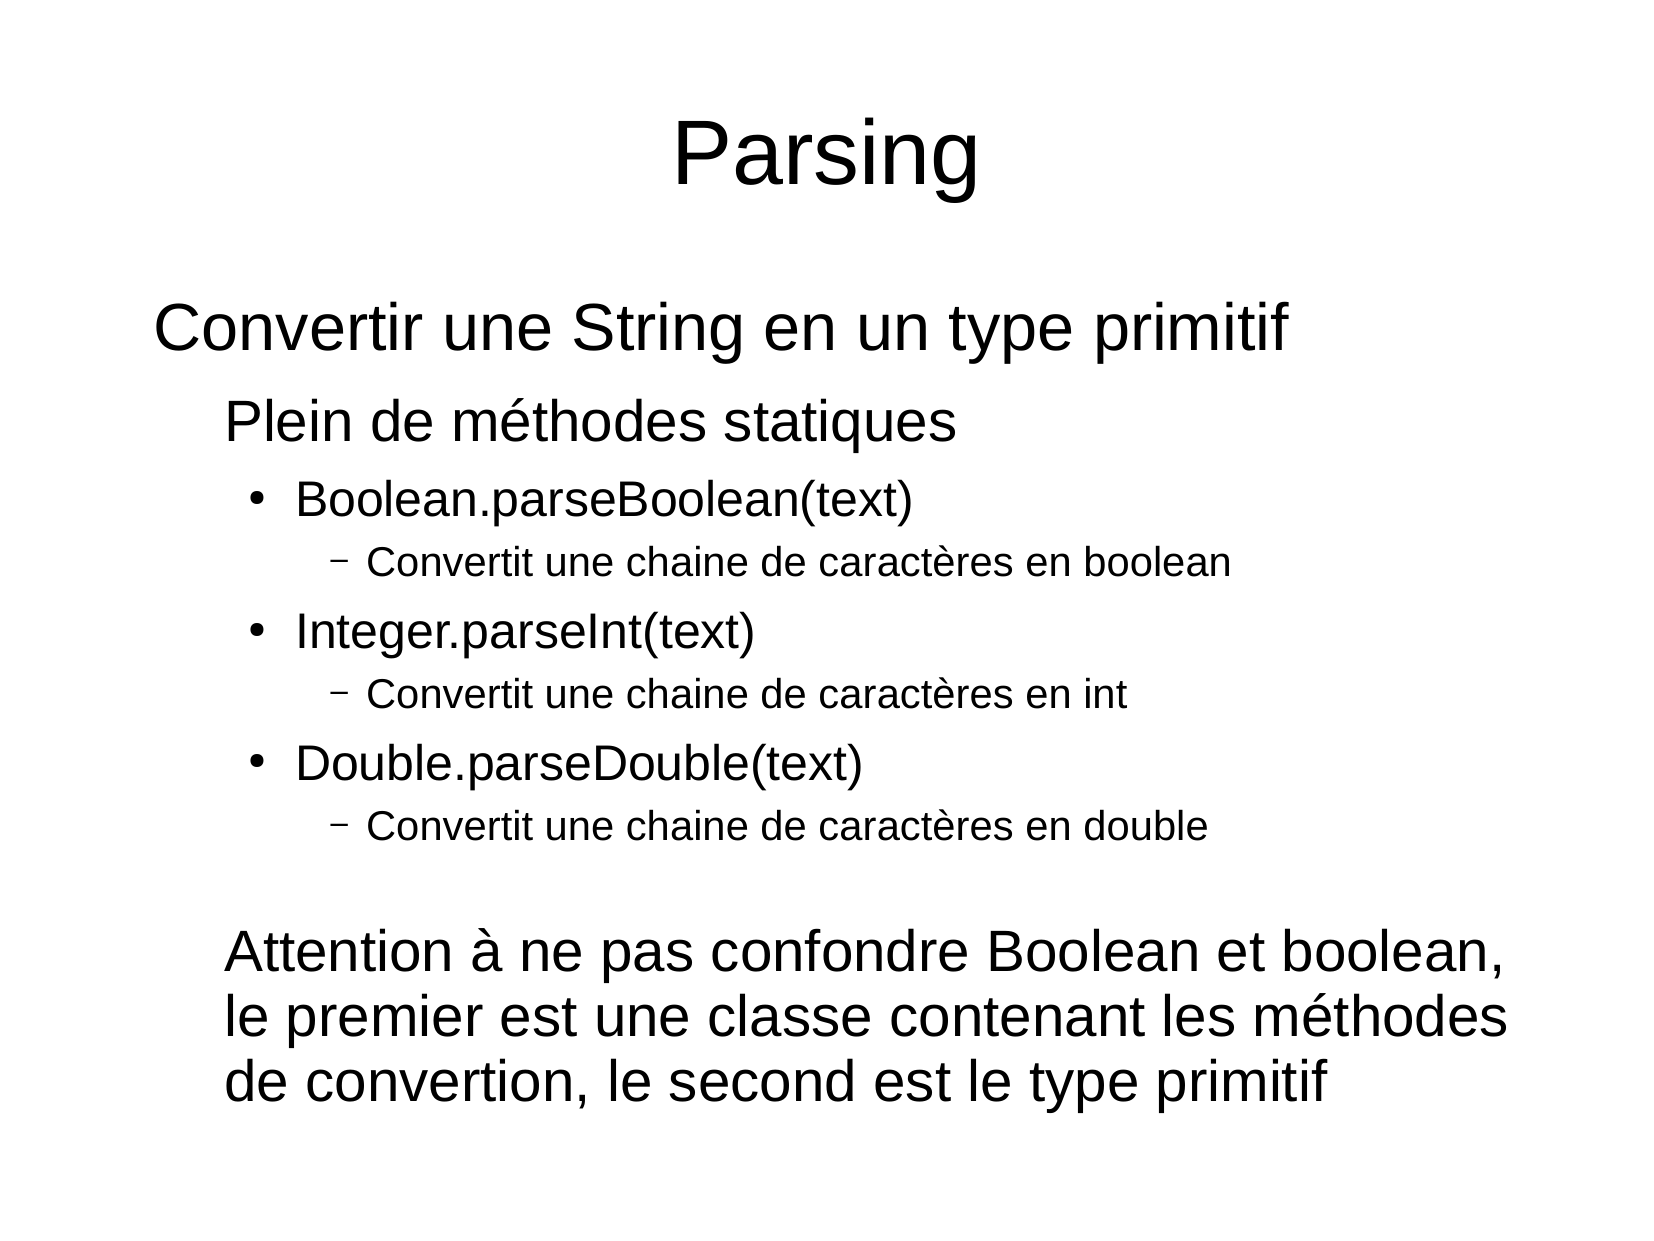

# Parsing
Convertir une String en un type primitif
Plein de méthodes statiques
Boolean.parseBoolean(text)
Convertit une chaine de caractères en boolean
Integer.parseInt(text)
Convertit une chaine de caractères en int
Double.parseDouble(text)
Convertit une chaine de caractères en double
Attention à ne pas confondre Boolean et boolean,
le premier est une classe contenant les méthodes de convertion, le second est le type primitif